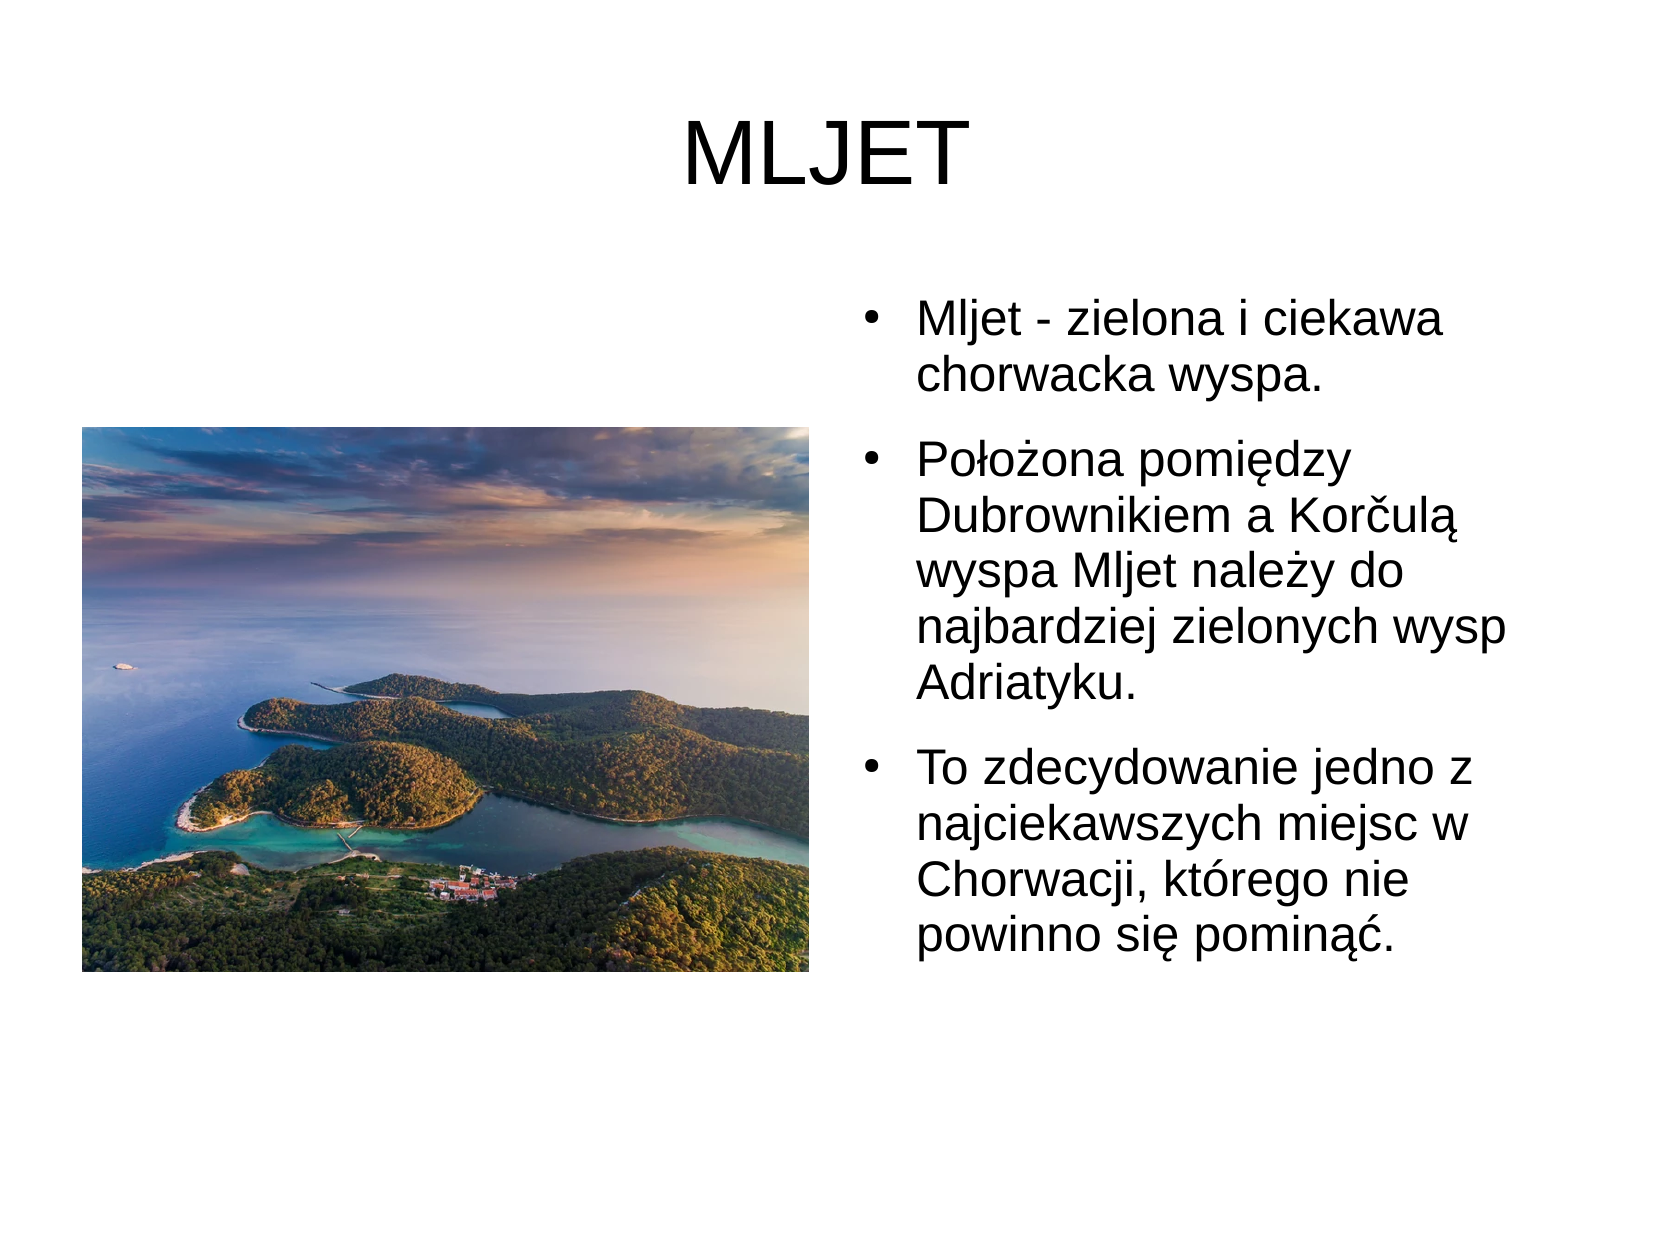

# MLJET
Mljet - zielona i ciekawa chorwacka wyspa.
Położona pomiędzy Dubrownikiem a Korčulą wyspa Mljet należy do najbardziej zielonych wysp Adriatyku.
To zdecydowanie jedno z najciekawszych miejsc w Chorwacji, którego nie powinno się pominąć.